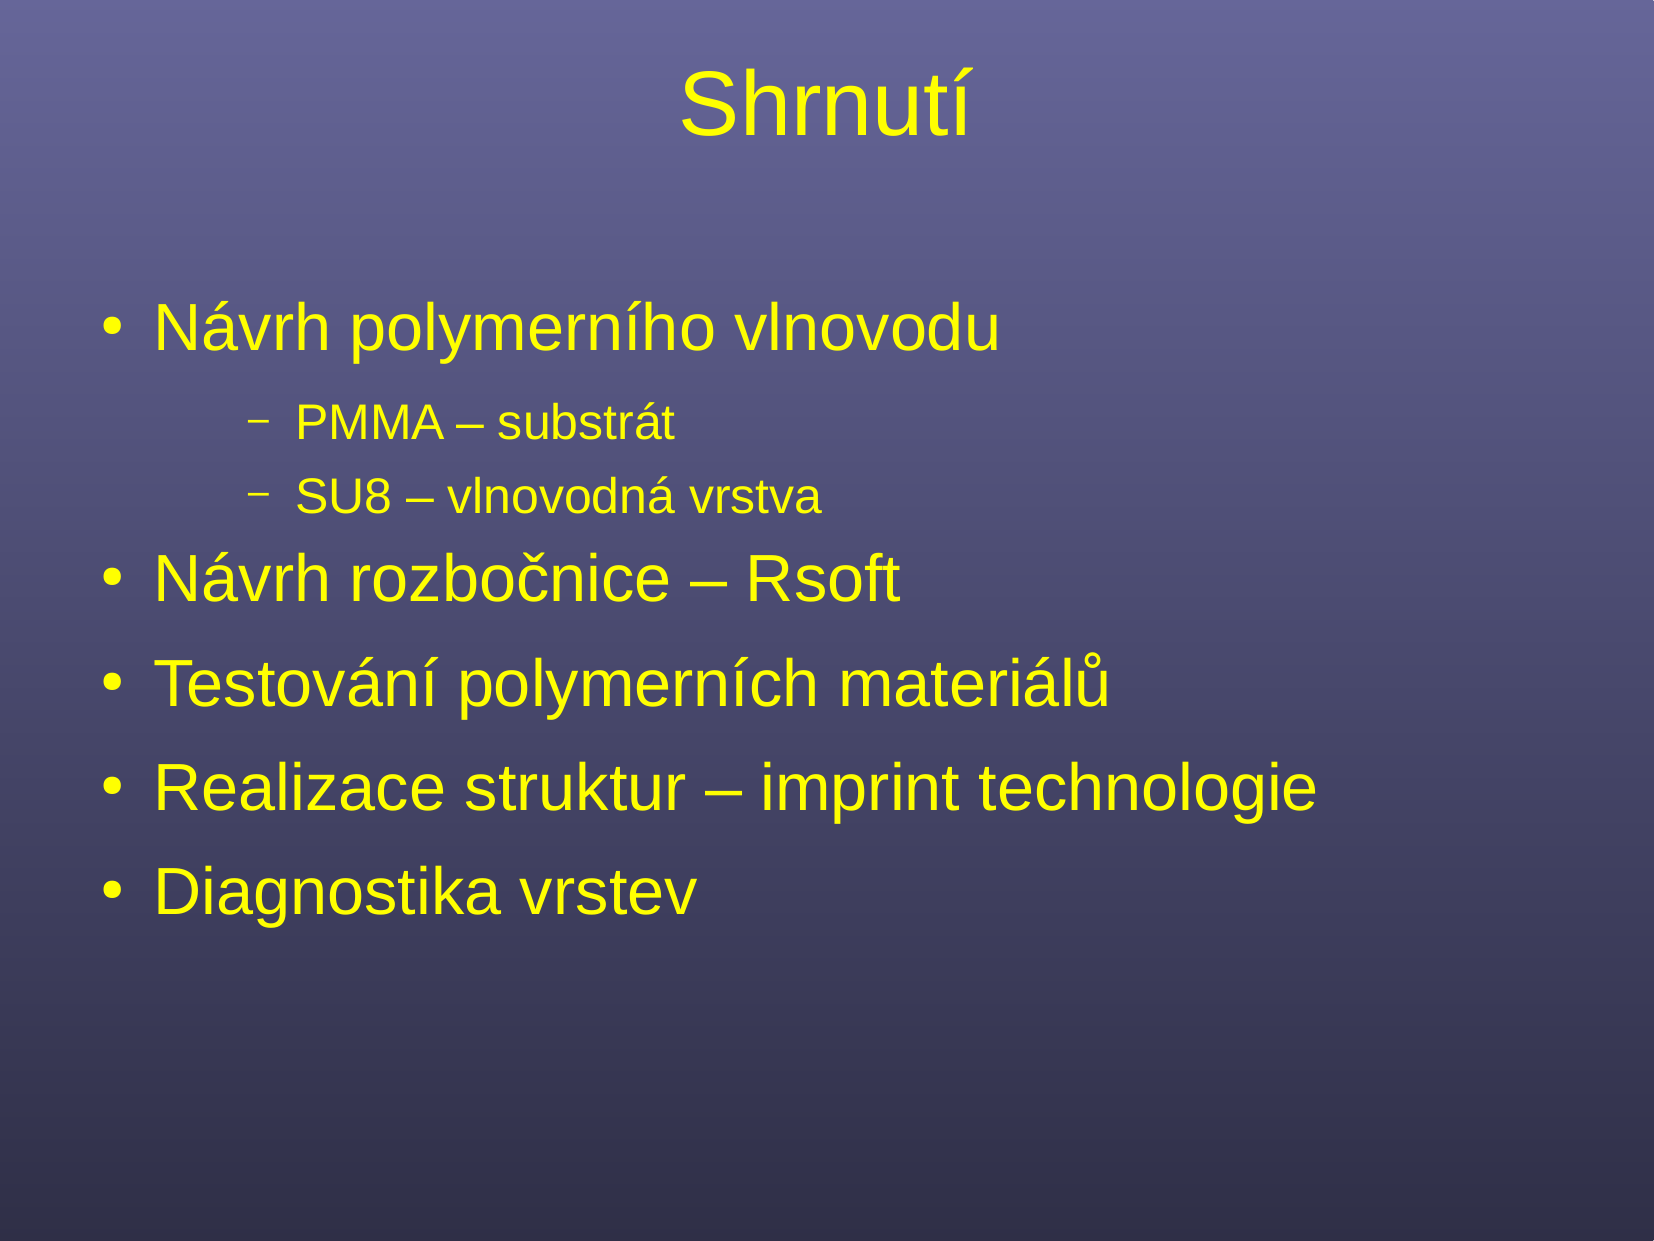

# Shrnutí
Návrh polymerního vlnovodu
PMMA – substrát
SU8 – vlnovodná vrstva
Návrh rozbočnice – Rsoft
Testování polymerních materiálů
Realizace struktur – imprint technologie
Diagnostika vrstev